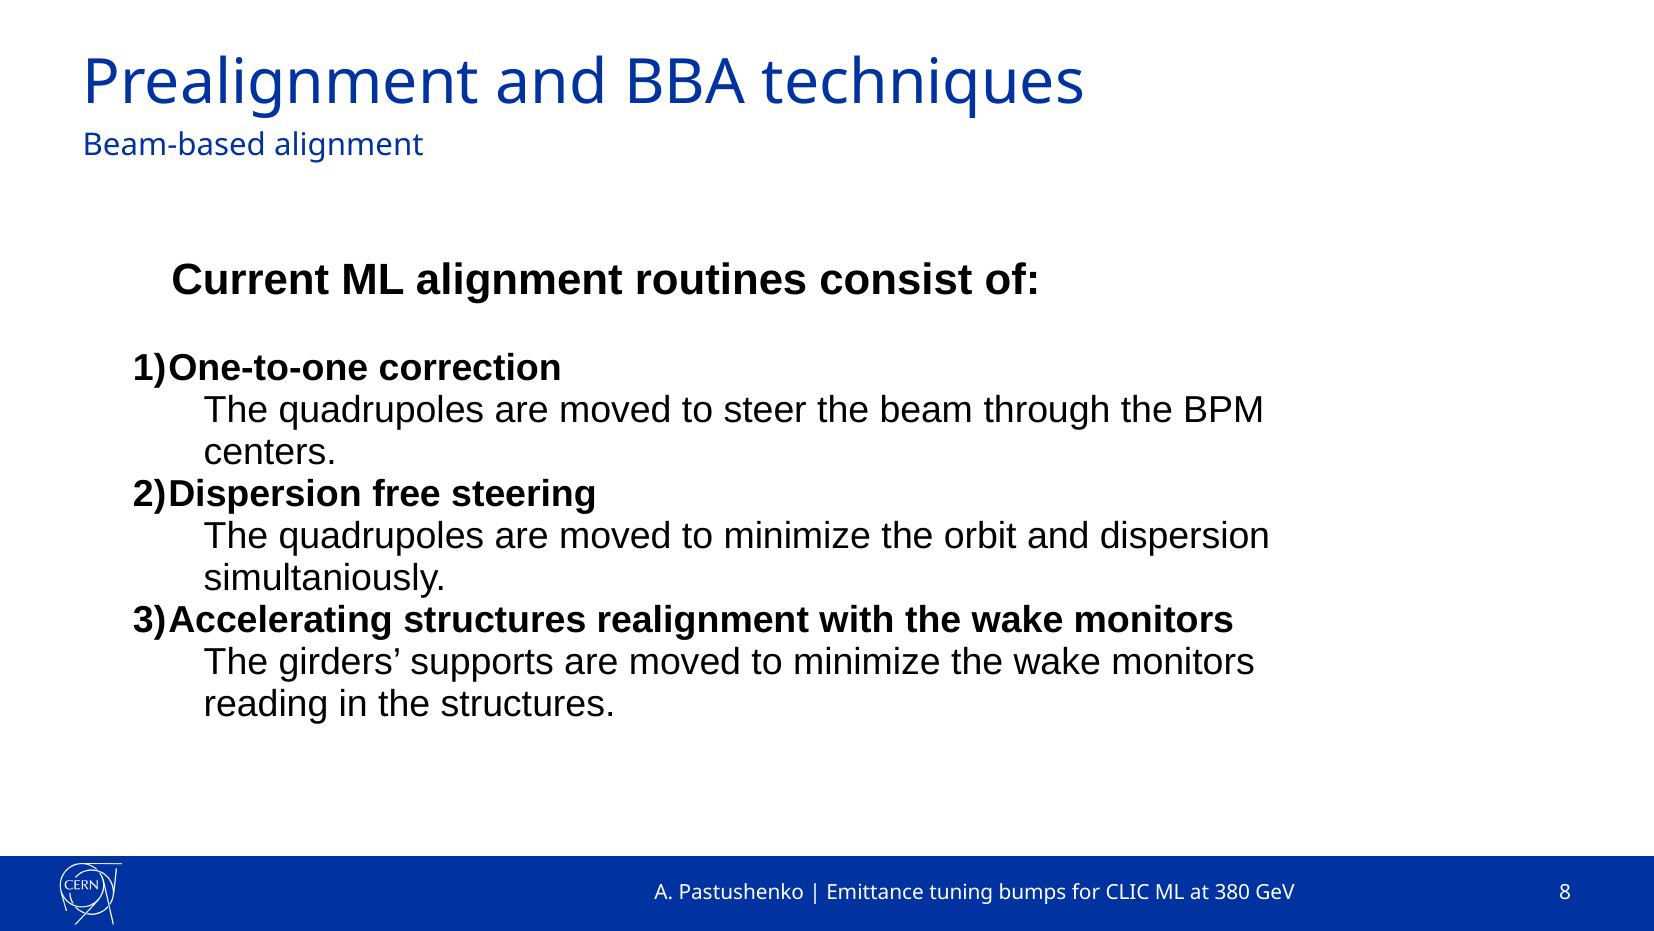

# Prealignment and BBA techniques Beam-based alignment
Current ML alignment routines consist of:
One-to-one correction
The quadrupoles are moved to steer the beam through the BPM centers.
Dispersion free steering
The quadrupoles are moved to minimize the orbit and dispersion simultaniously.
Accelerating structures realignment with the wake monitors
The girders’ supports are moved to minimize the wake monitors reading in the structures.
A. Pastushenko | Emittance tuning bumps for CLIC ML at 380 GeV
8